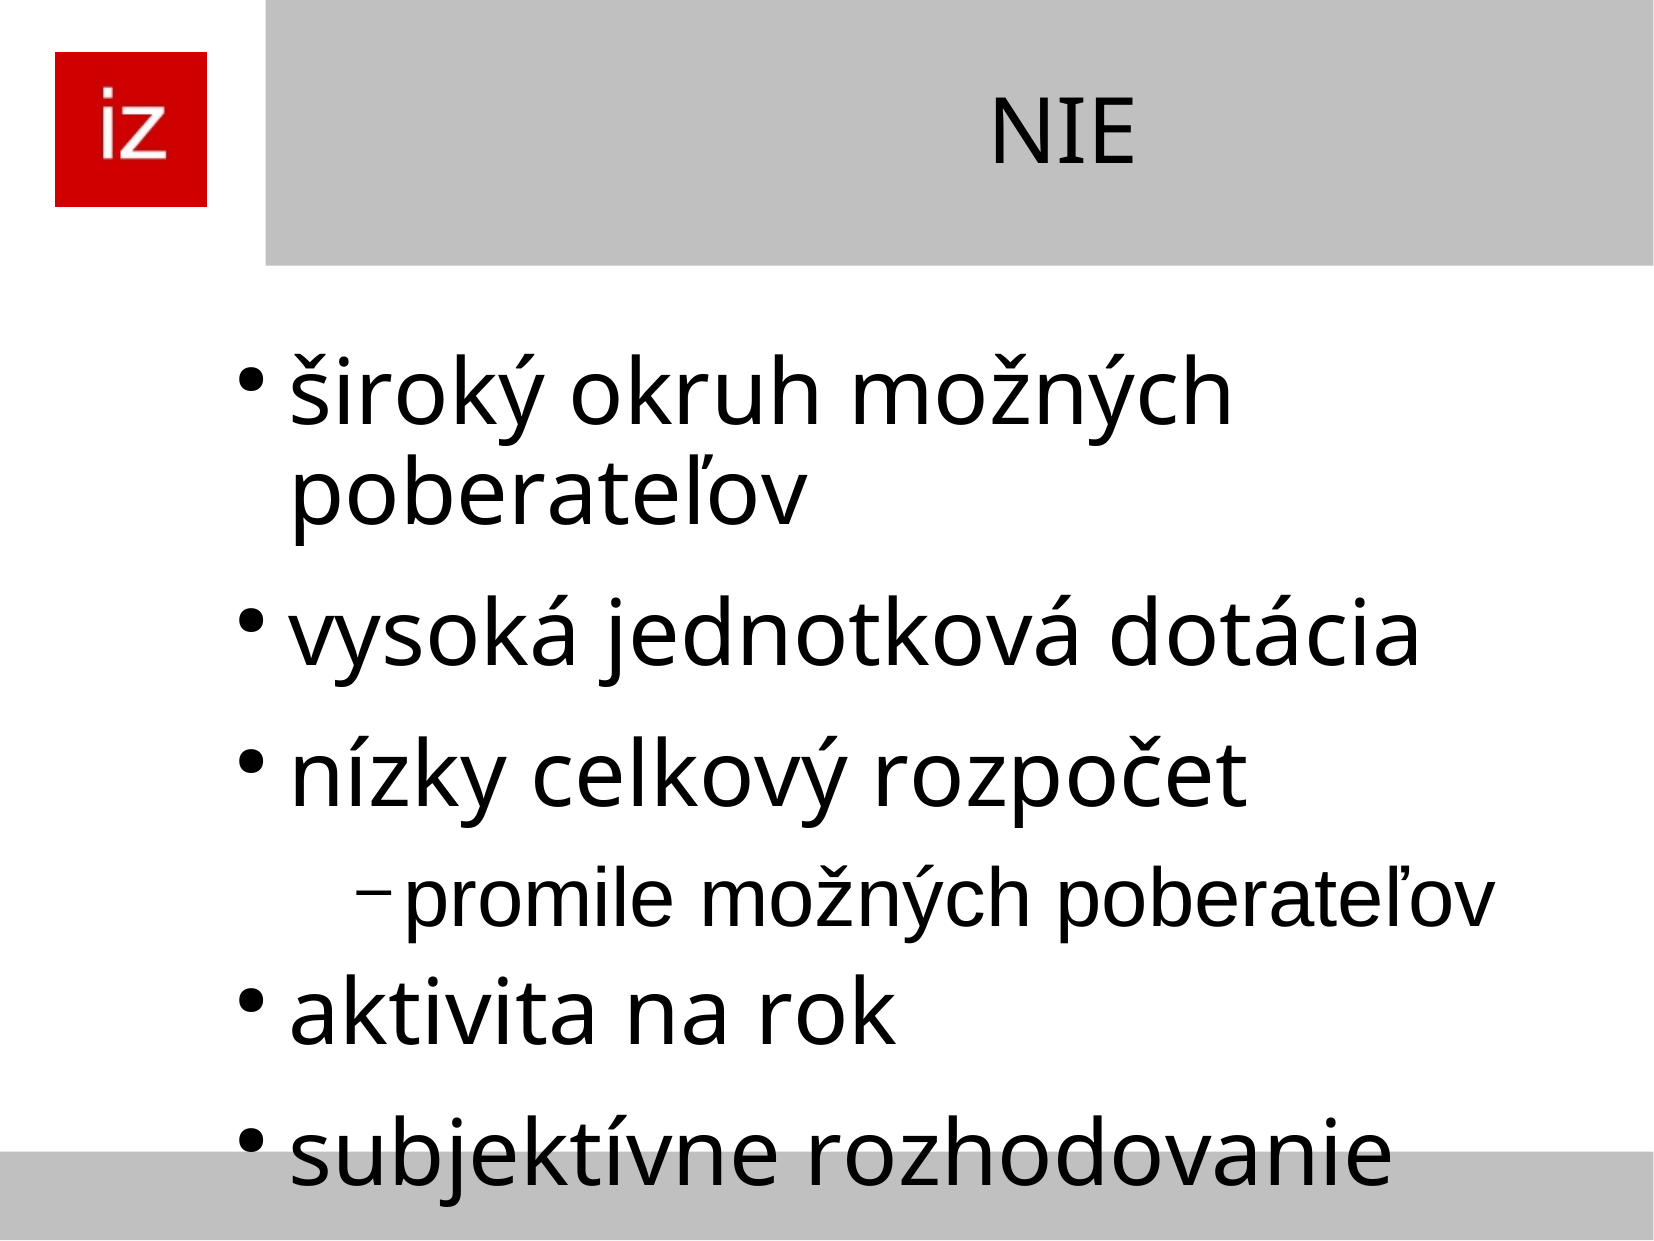

# NIE
široký okruh možných poberateľov
vysoká jednotková dotácia
nízky celkový rozpočet
promile možných poberateľov
aktivita na rok
subjektívne rozhodovanie